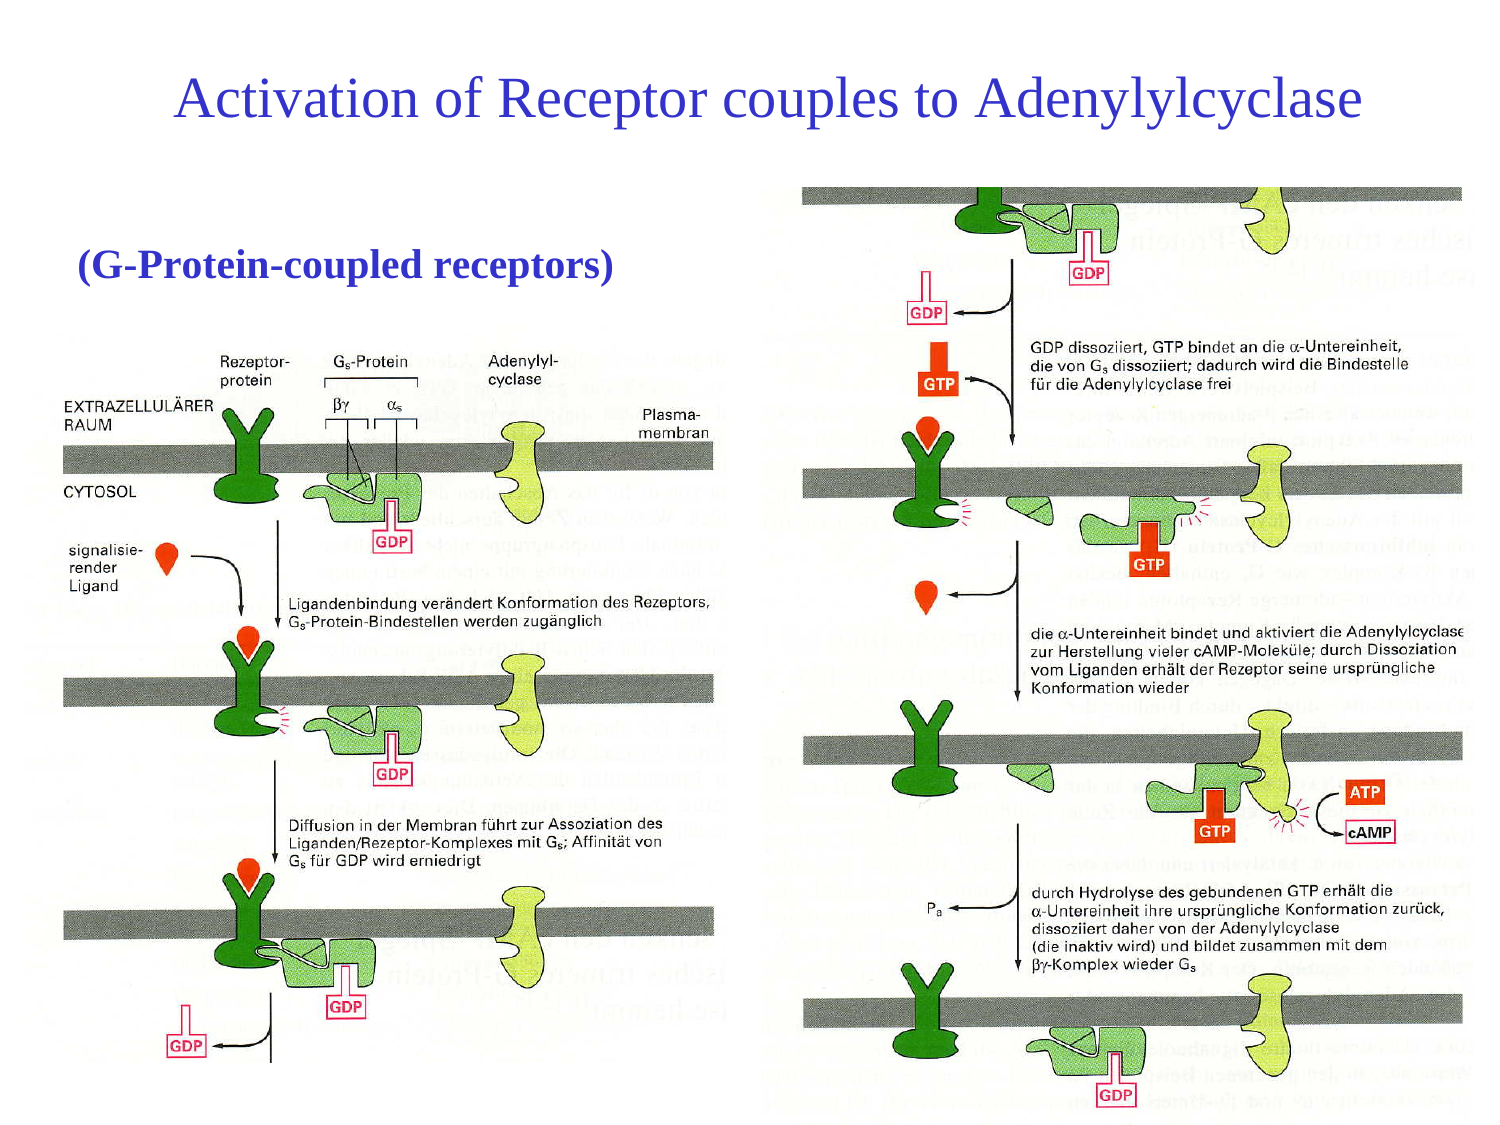

# Activation of Receptor couples to Adenylylcyclase
(G-Protein-coupled receptors)
Bild